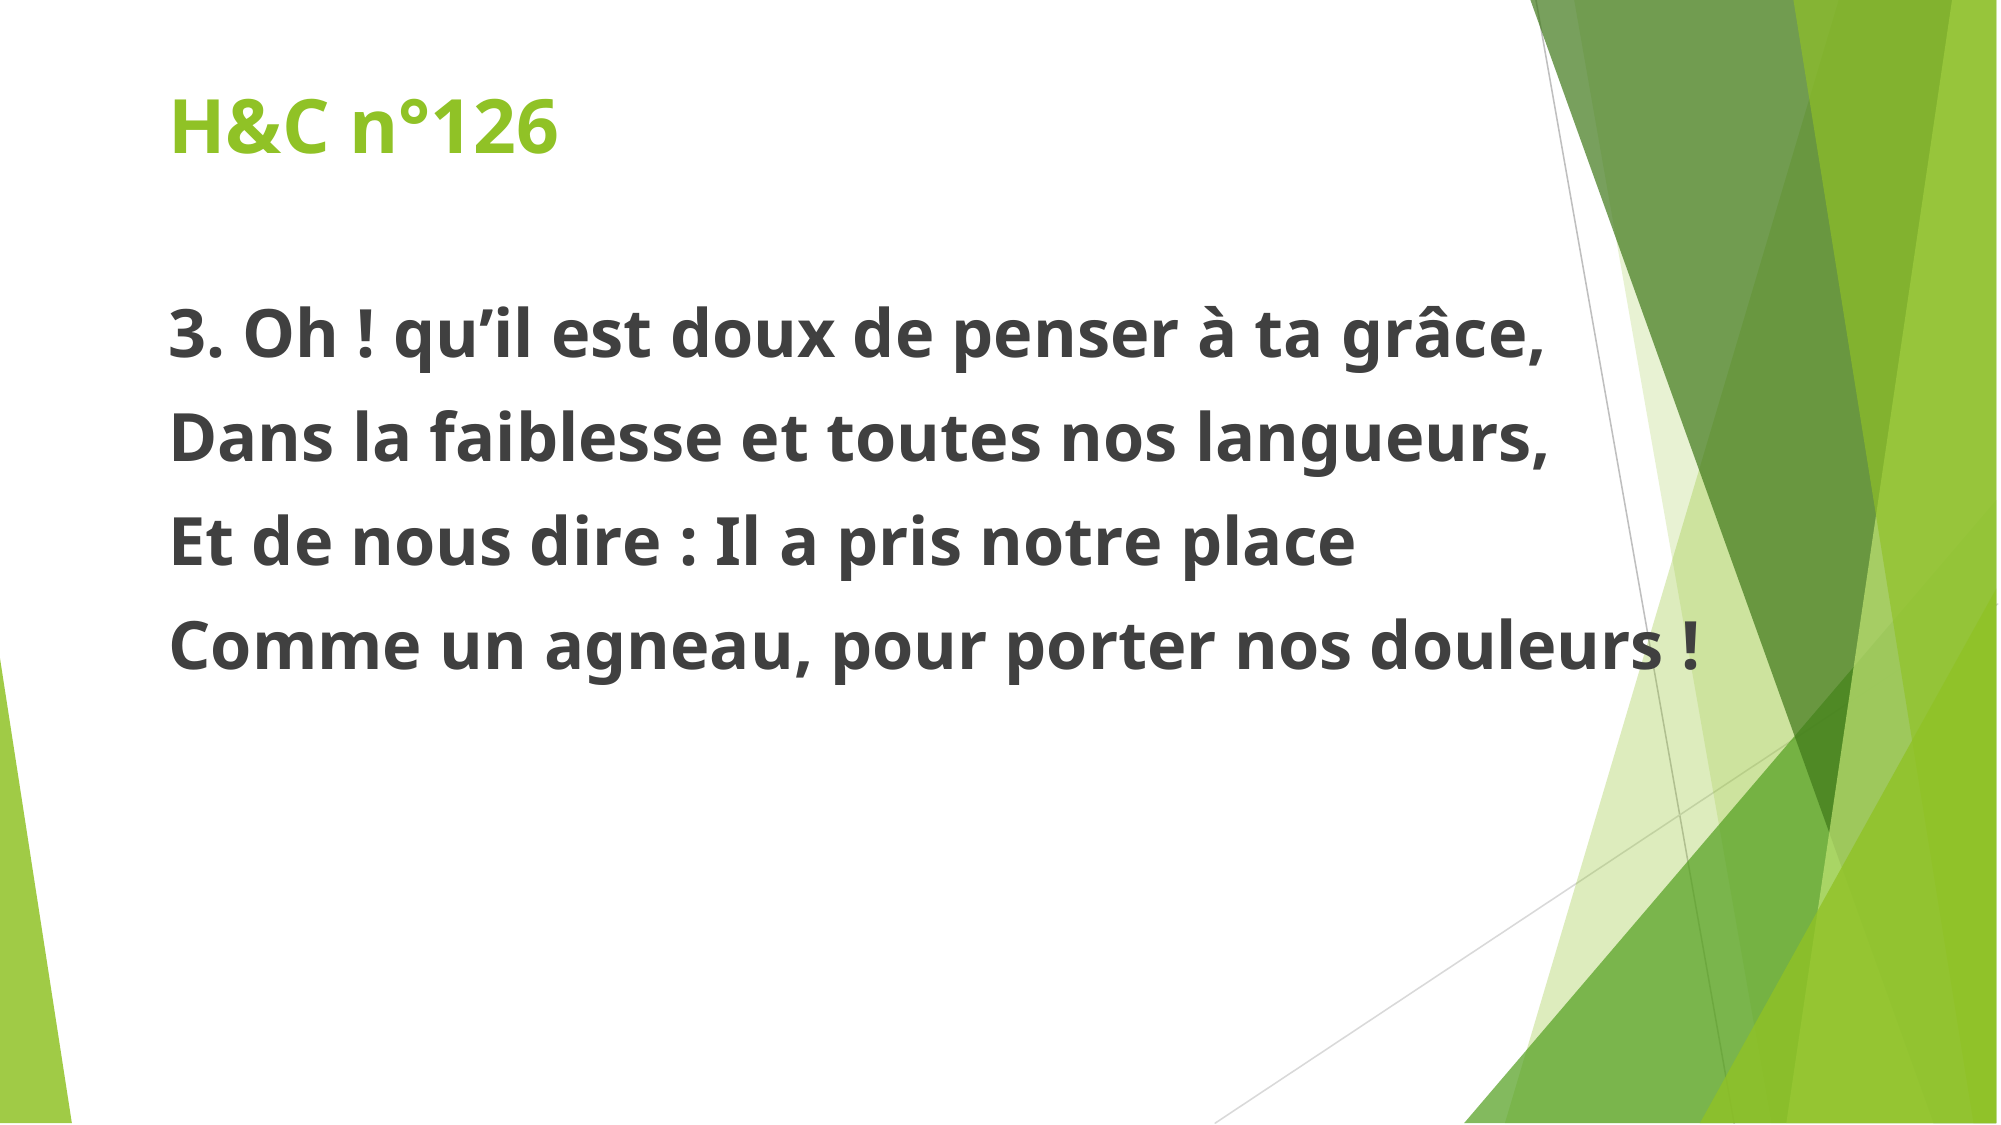

H&C n°126
3. Oh ! qu’il est doux de penser à ta grâce,
Dans la faiblesse et toutes nos langueurs,
Et de nous dire : Il a pris notre place
Comme un agneau, pour porter nos douleurs !